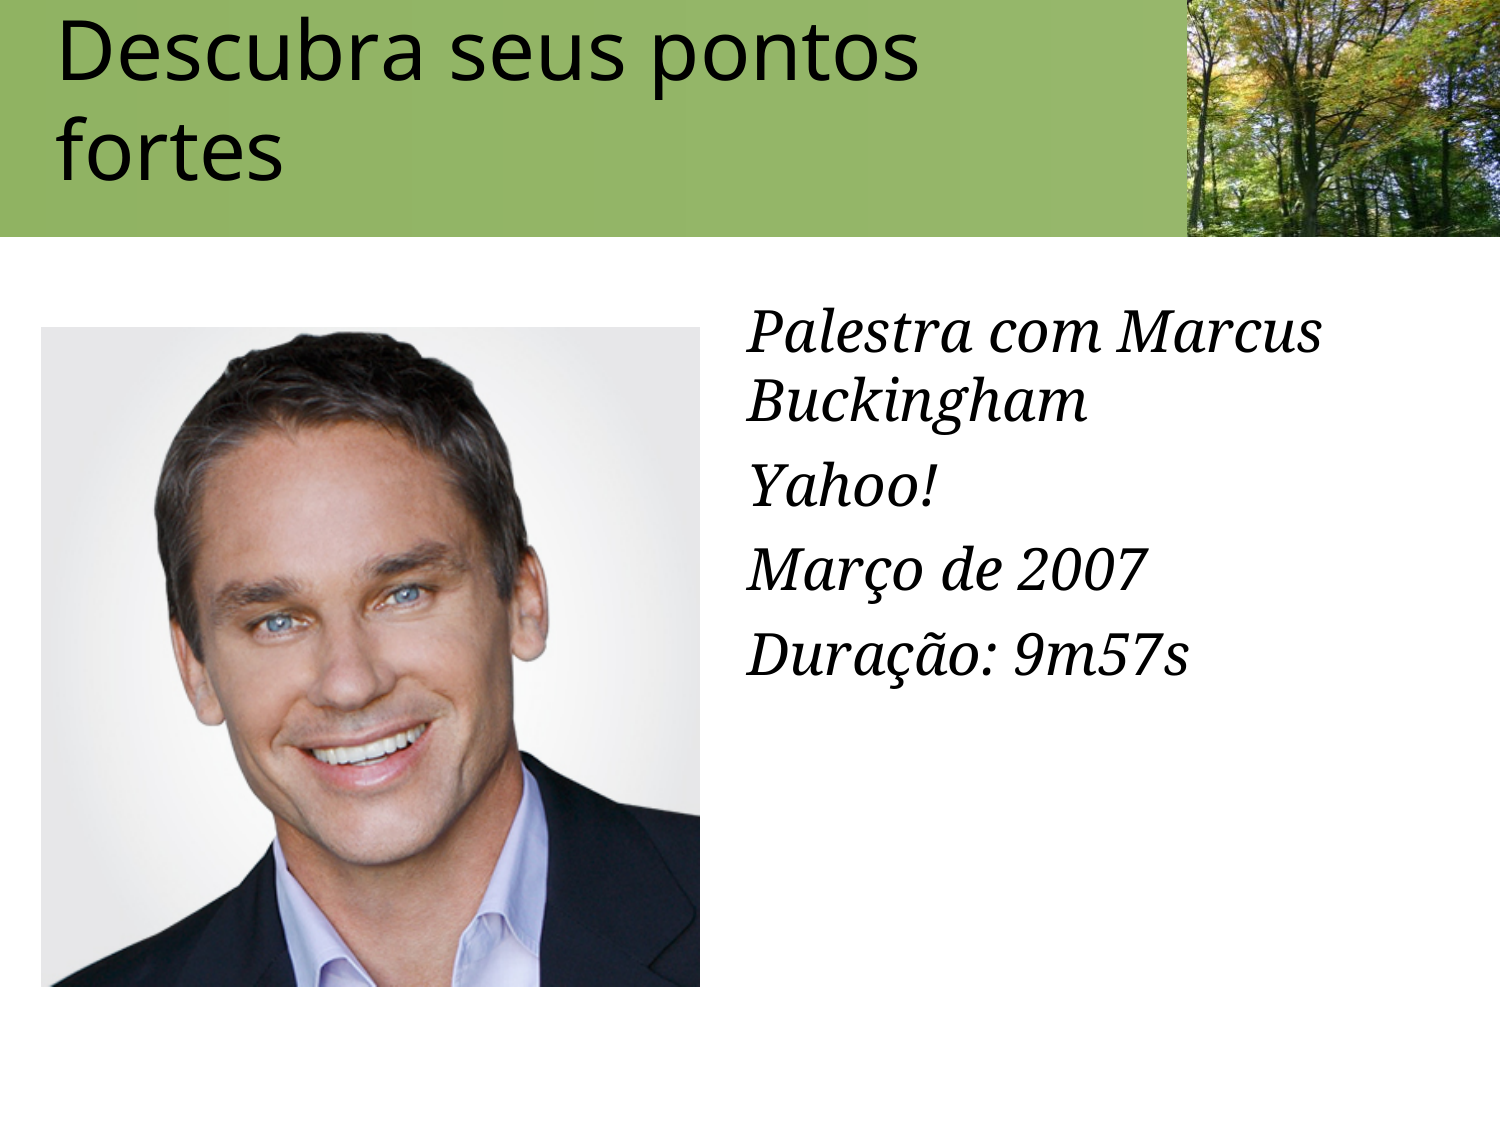

# Descubra seus pontos fortes
Palestra com Marcus Buckingham
Yahoo!
Março de 2007
Duração: 9m57s